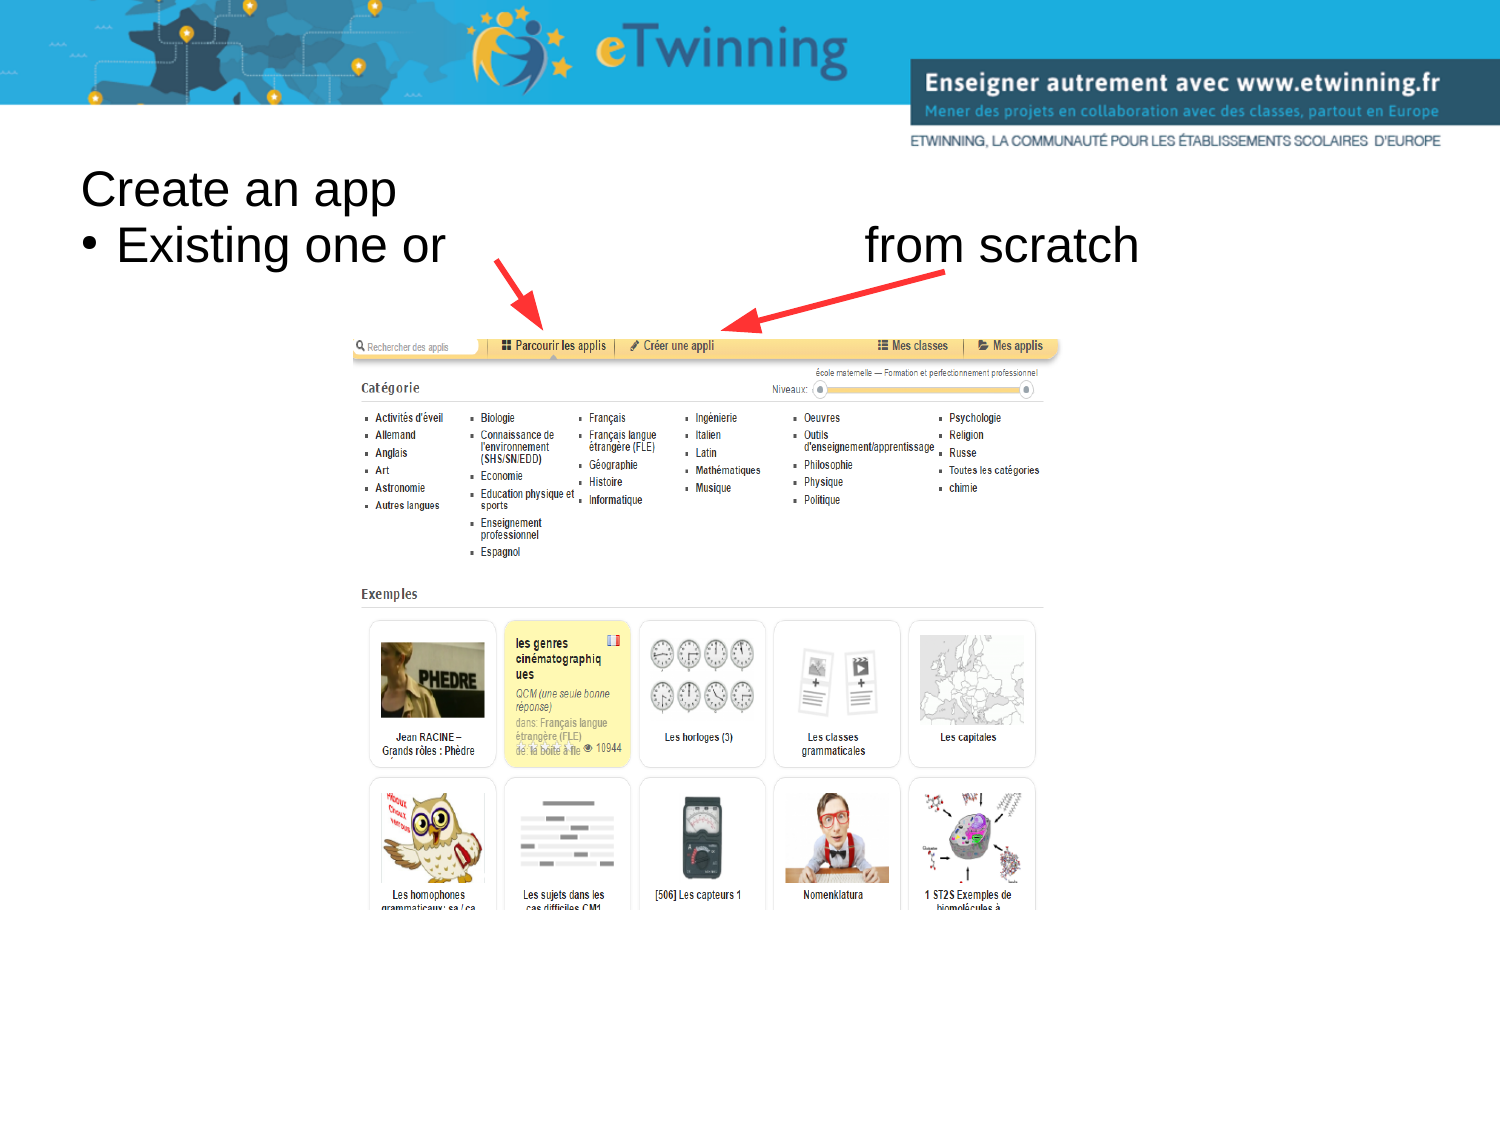

Create an app
Existing one or from scratch